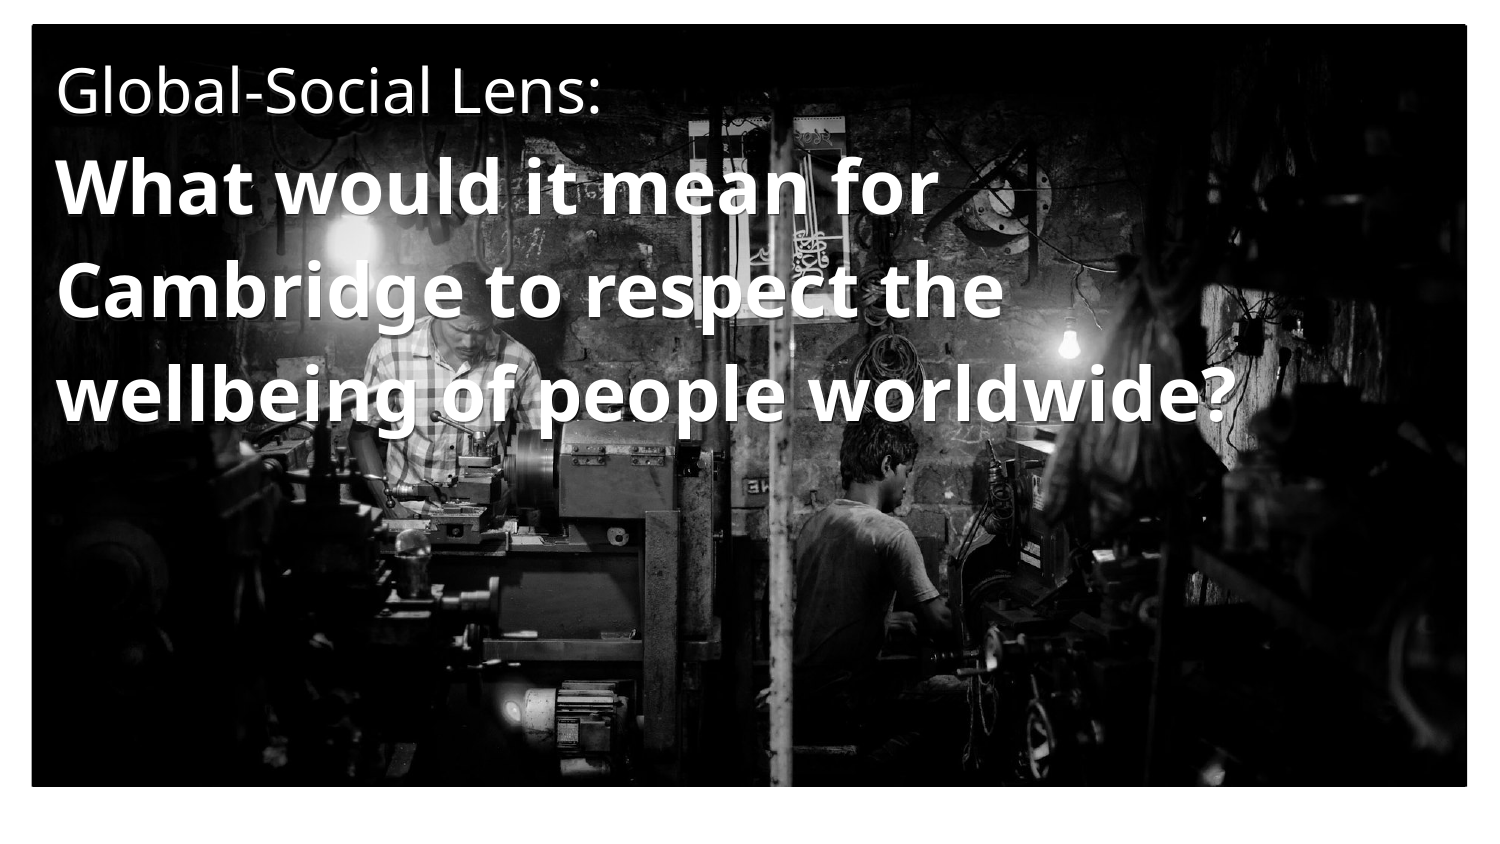

Global-Social Lens:
What would it mean for Cambridge to respect the wellbeing of people worldwide?